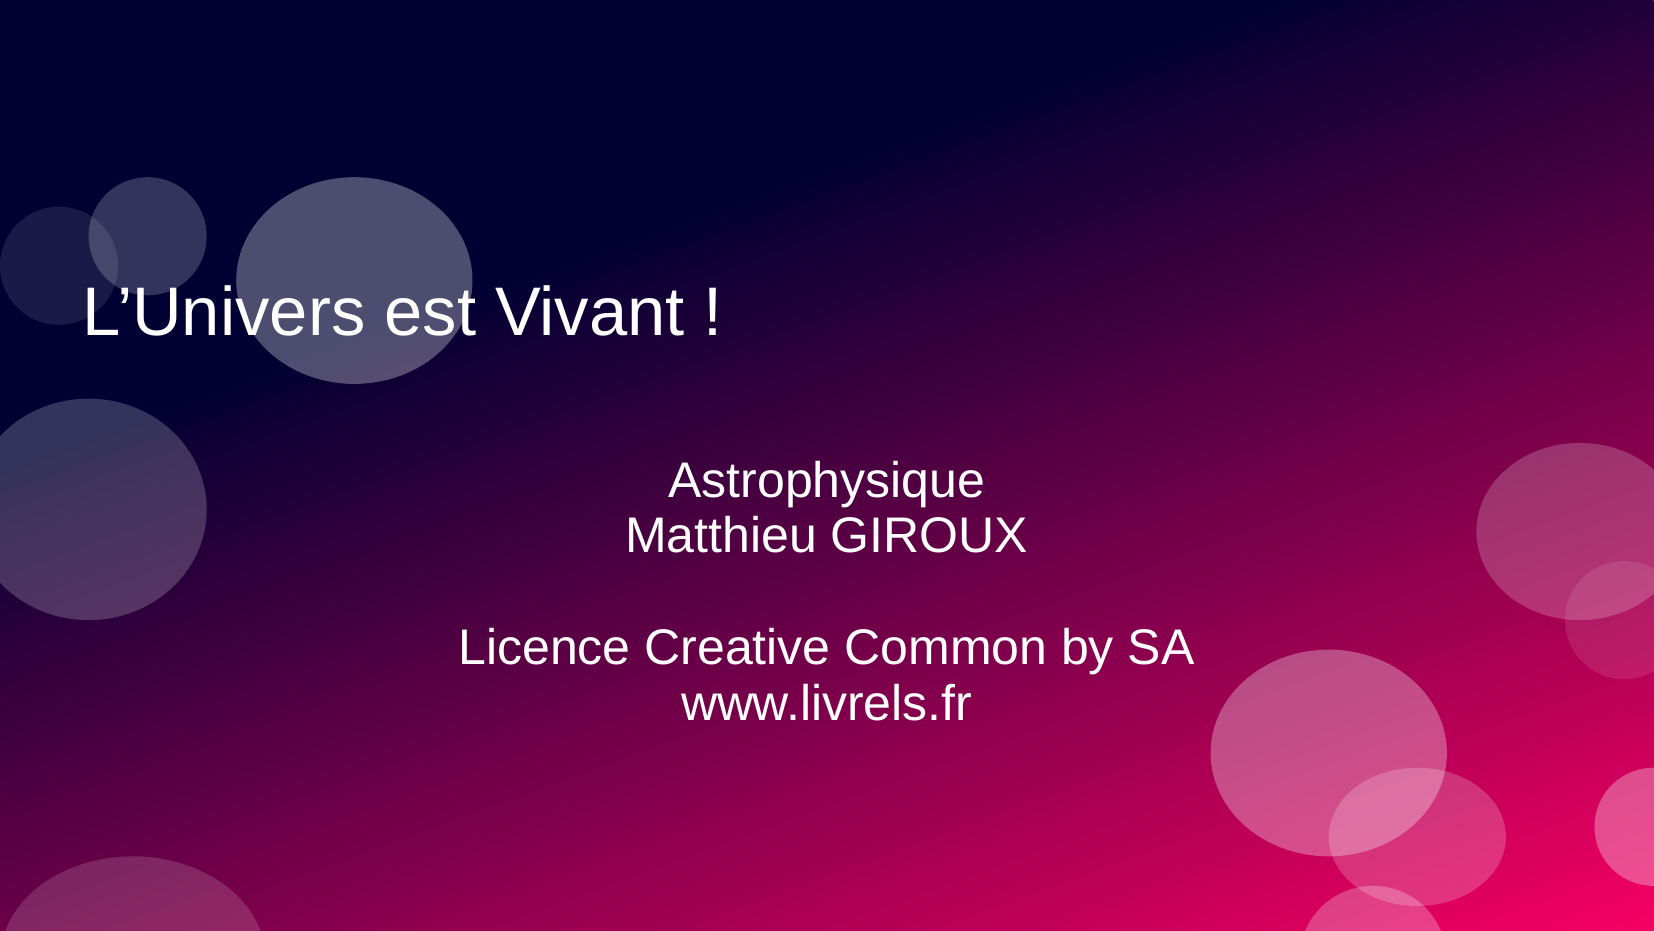

# L’Univers est Vivant !
Astrophysique
Matthieu GIROUX
Licence Creative Common by SA
www.livrels.fr